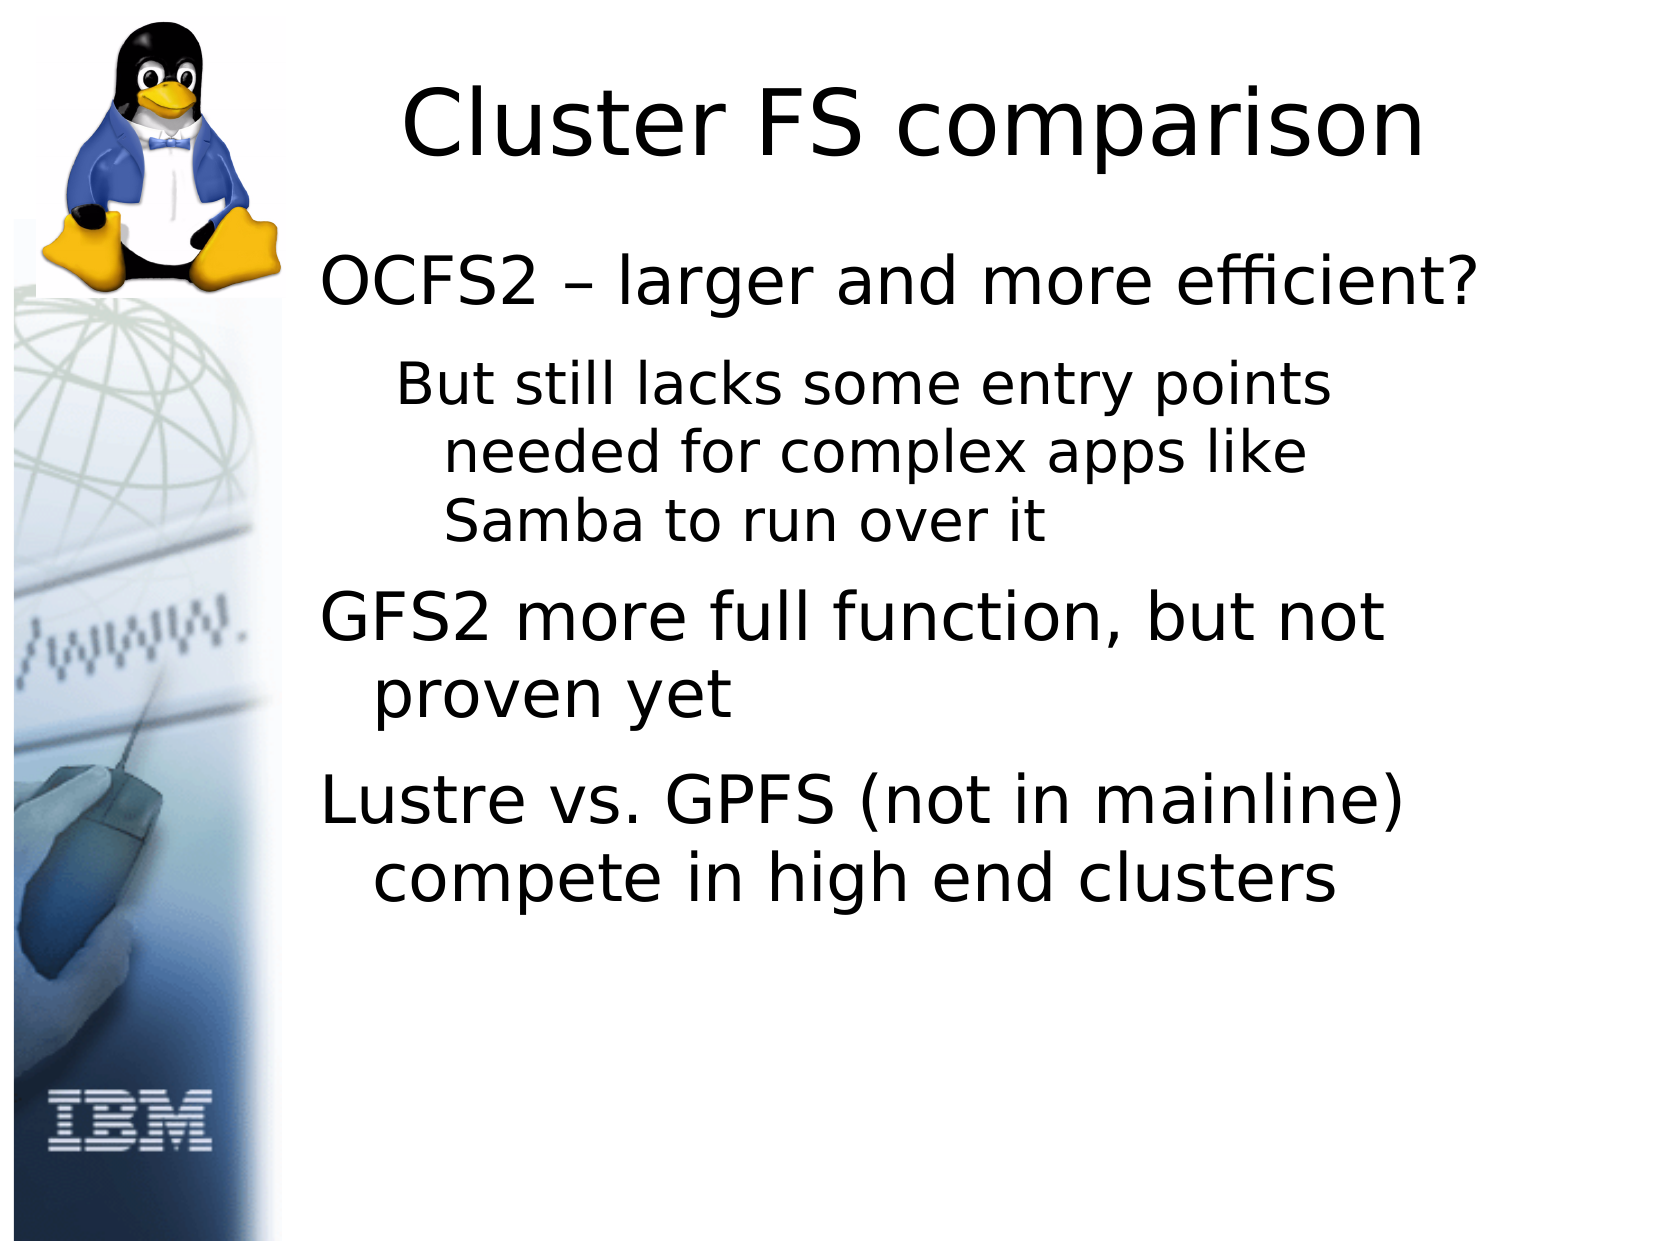

# Cluster FS comparison
OCFS2 – larger and more efficient?
But still lacks some entry points needed for complex apps like Samba to run over it
GFS2 more full function, but not proven yet
Lustre vs. GPFS (not in mainline) compete in high end clusters